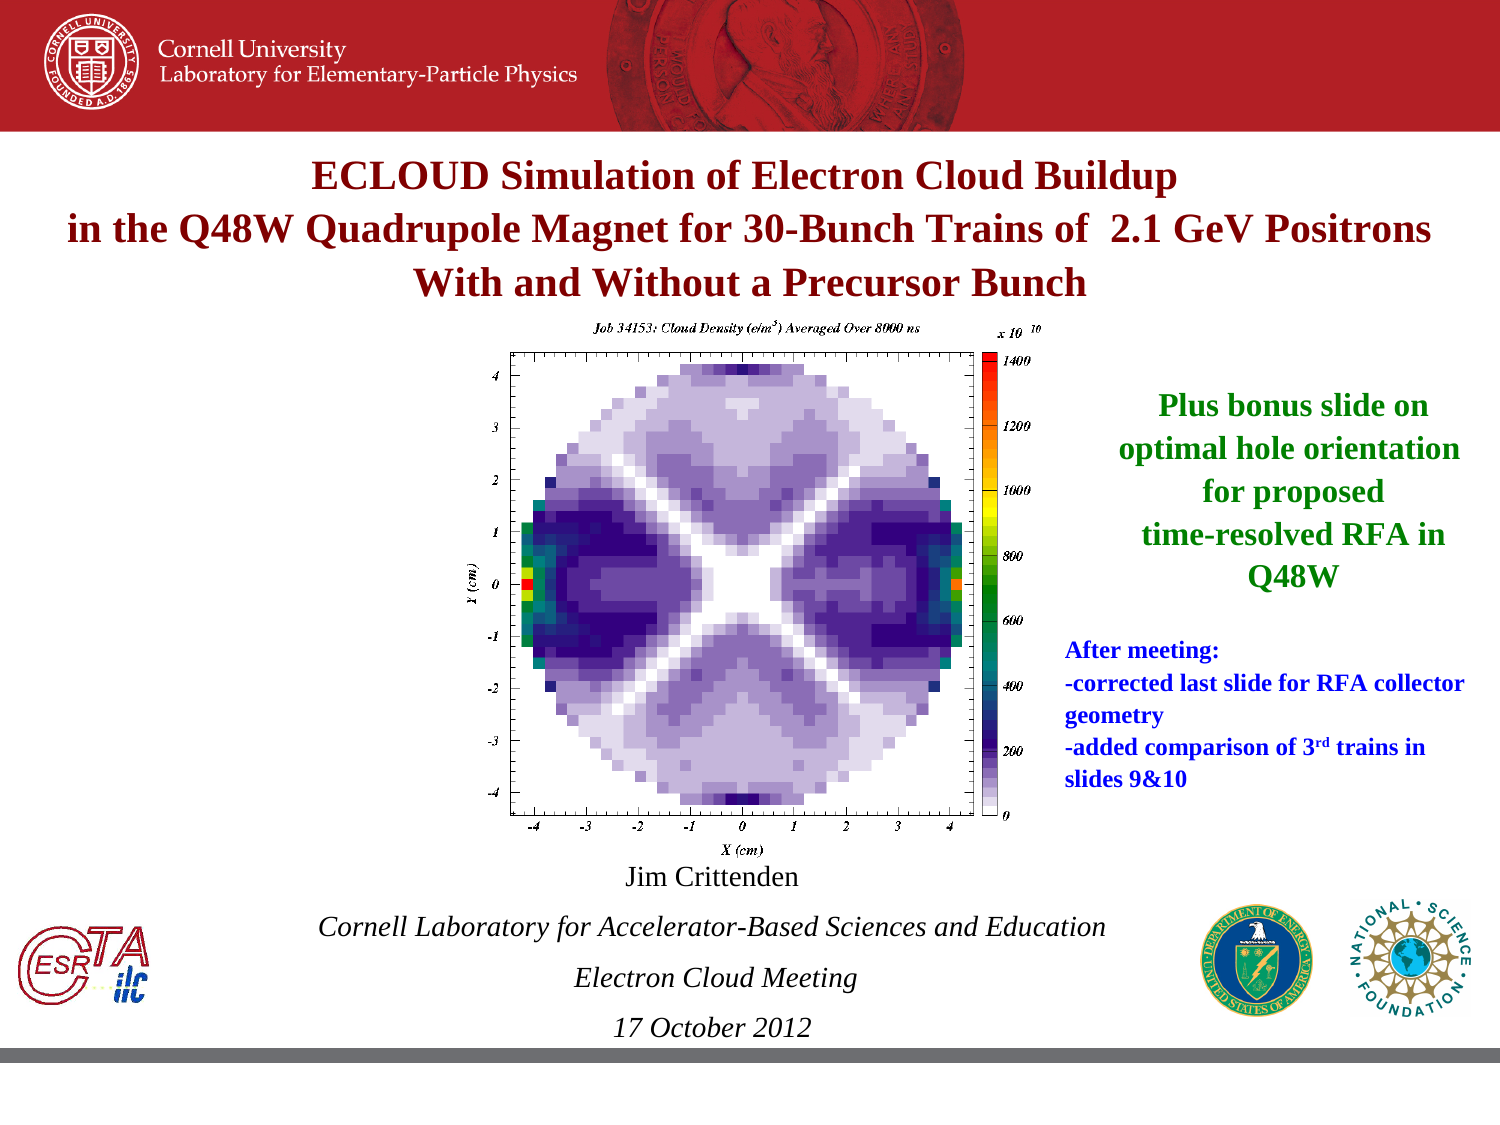

ECLOUD Simulation of Electron Cloud Buildup
in the Q48W Quadrupole Magnet for 30-Bunch Trains of 2.1 GeV Positrons
With and Without a Precursor Bunch
Plus bonus slide on optimal hole orientation
for proposed
time-resolved RFA in Q48W
After meeting:
-corrected last slide for RFA collector geometry
-added comparison of 3rd trains in slides 9&10
# Jim Crittenden
Cornell Laboratory for Accelerator-Based Sciences and Education
 Electron Cloud Meeting
17 October 2012